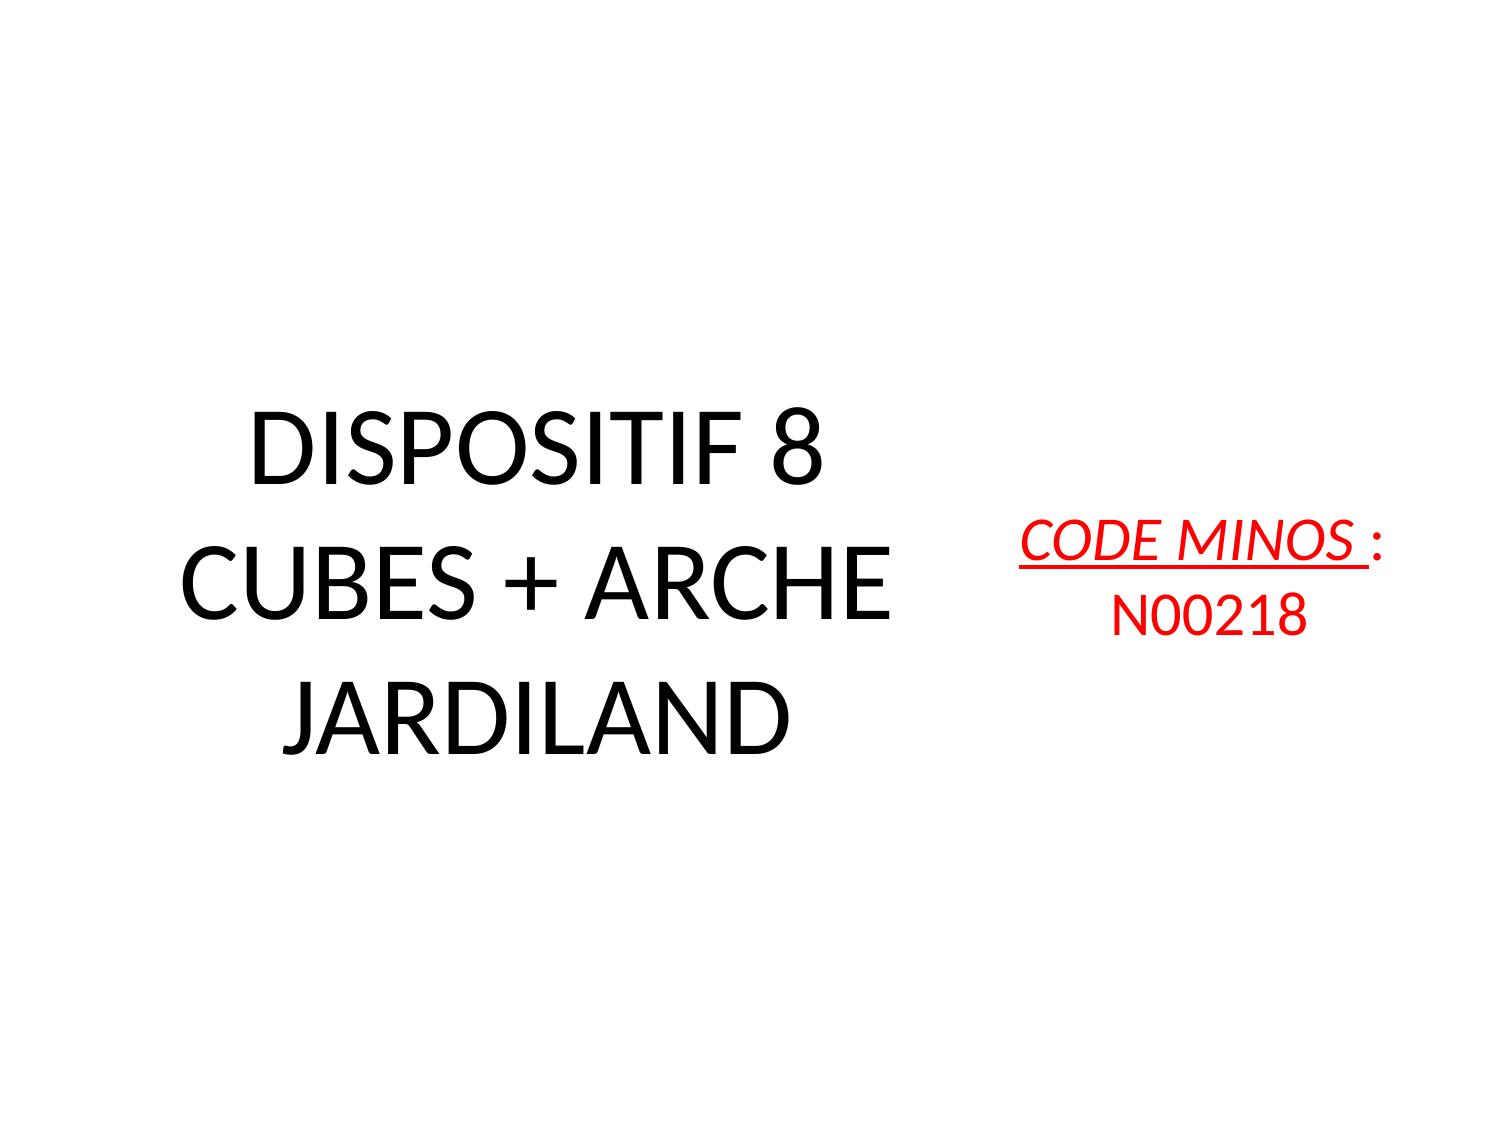

# DISPOSITIF 8 CUBES + ARCHE JARDILAND
CODE MINOS :
N00218